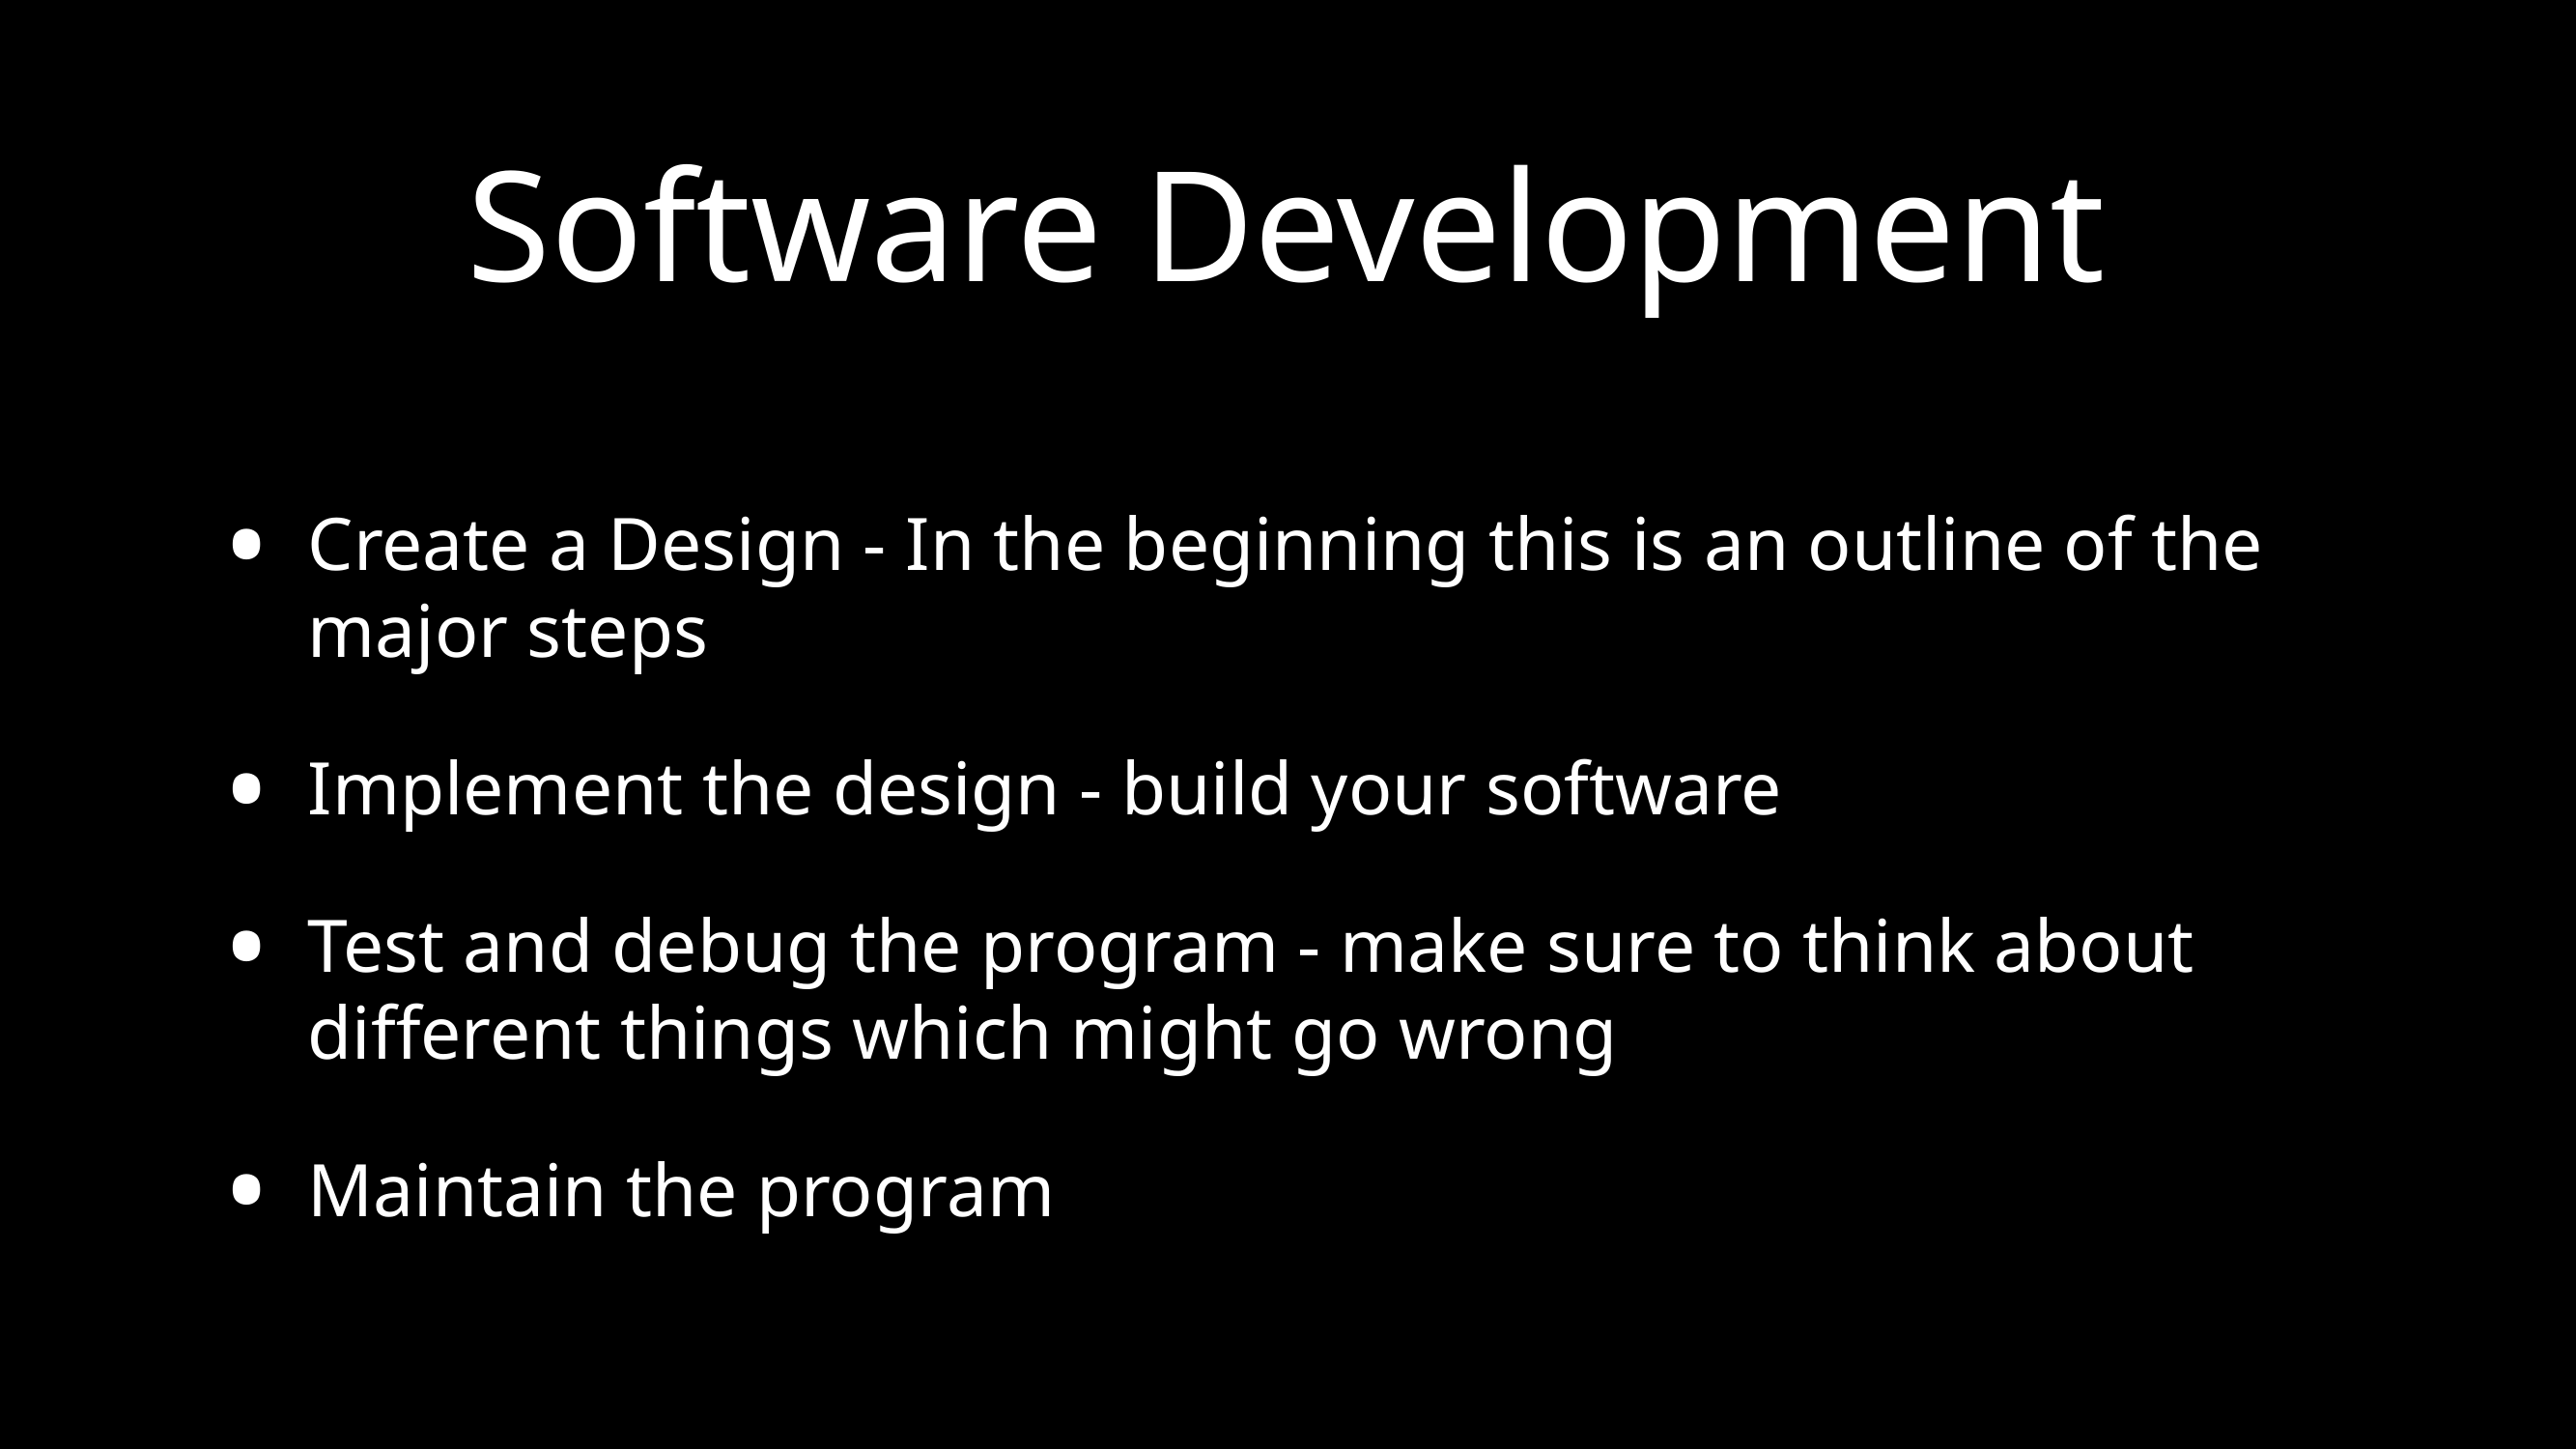

# Software Development
Create a Design - In the beginning this is an outline of the major steps
Implement the design - build your software
Test and debug the program - make sure to think about different things which might go wrong
Maintain the program